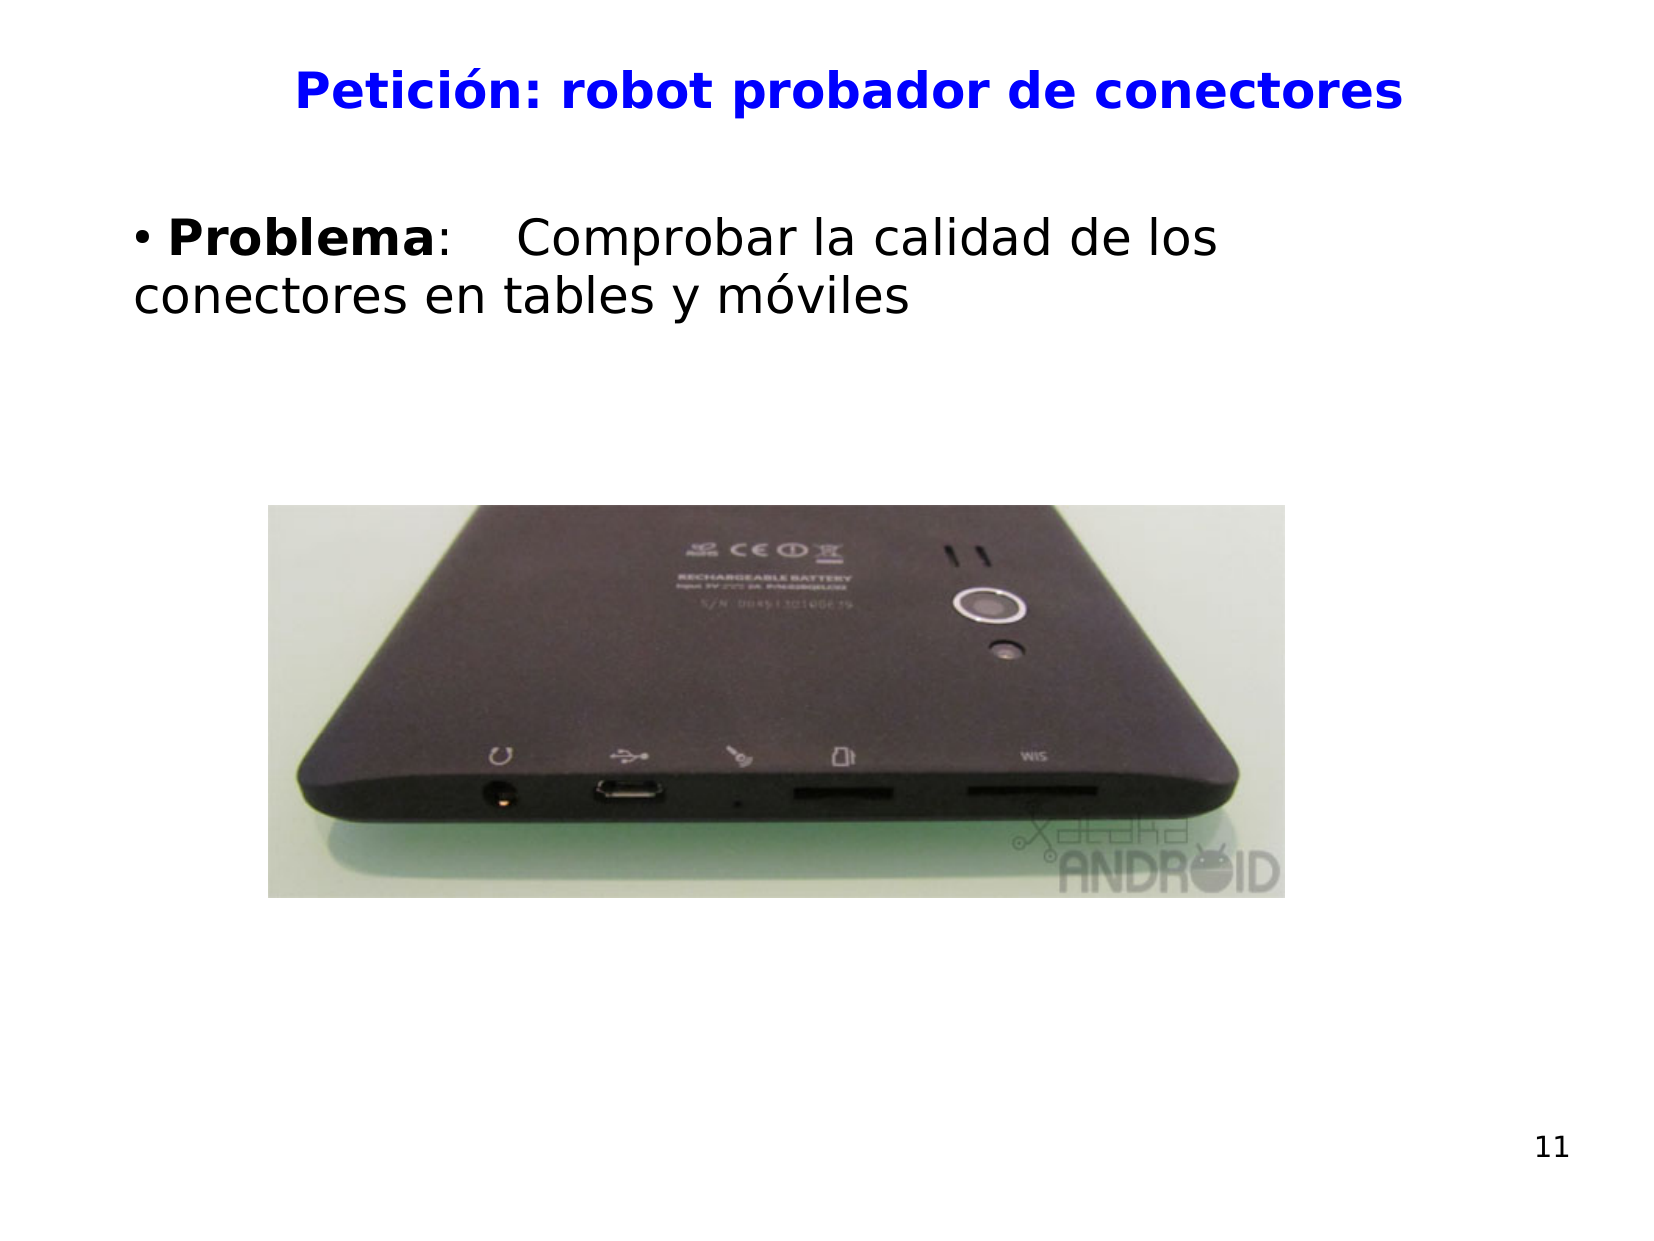

Petición: robot probador de conectores
 Problema: Comprobar la calidad de los conectores en tables y móviles
11